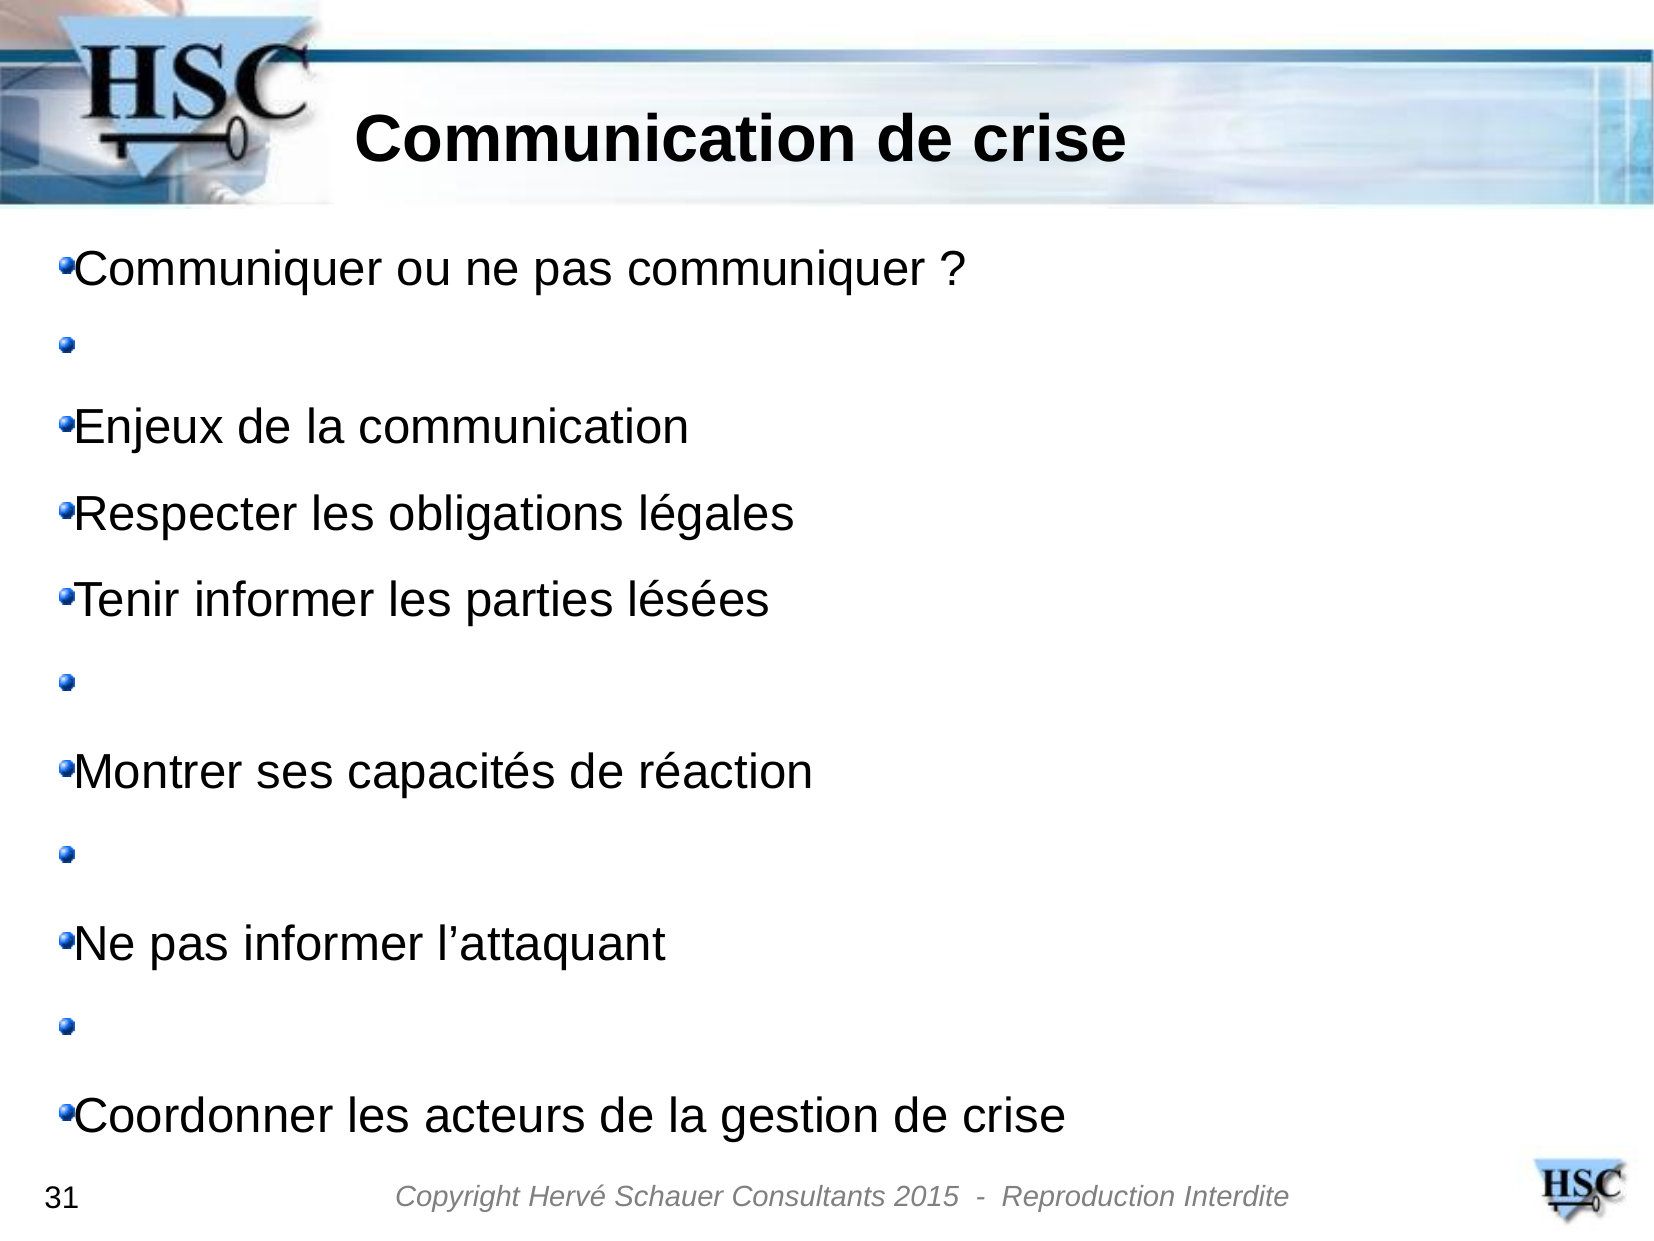

# Communication de crise
Communiquer ou ne pas communiquer ?
Enjeux de la communication
Respecter les obligations légales
Tenir informer les parties lésées
Montrer ses capacités de réaction
Ne pas informer l’attaquant
Coordonner les acteurs de la gestion de crise